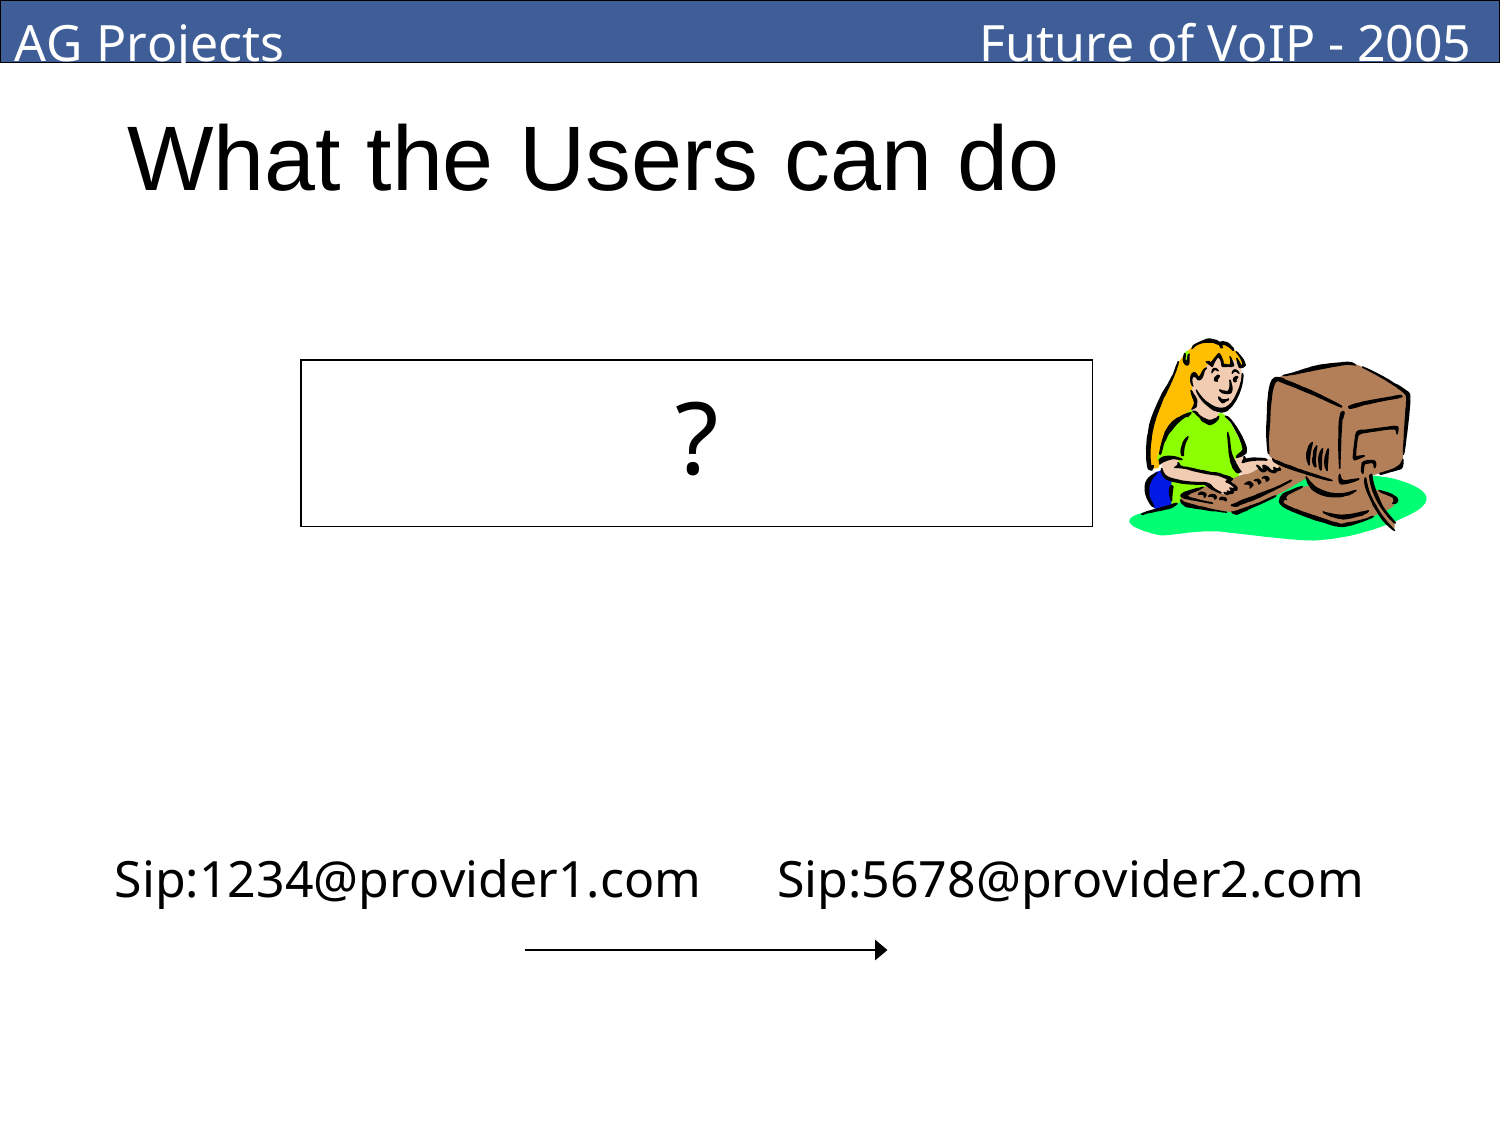

What the Users can do
?
Sip:1234@provider1.com
Sip:5678@provider2.com